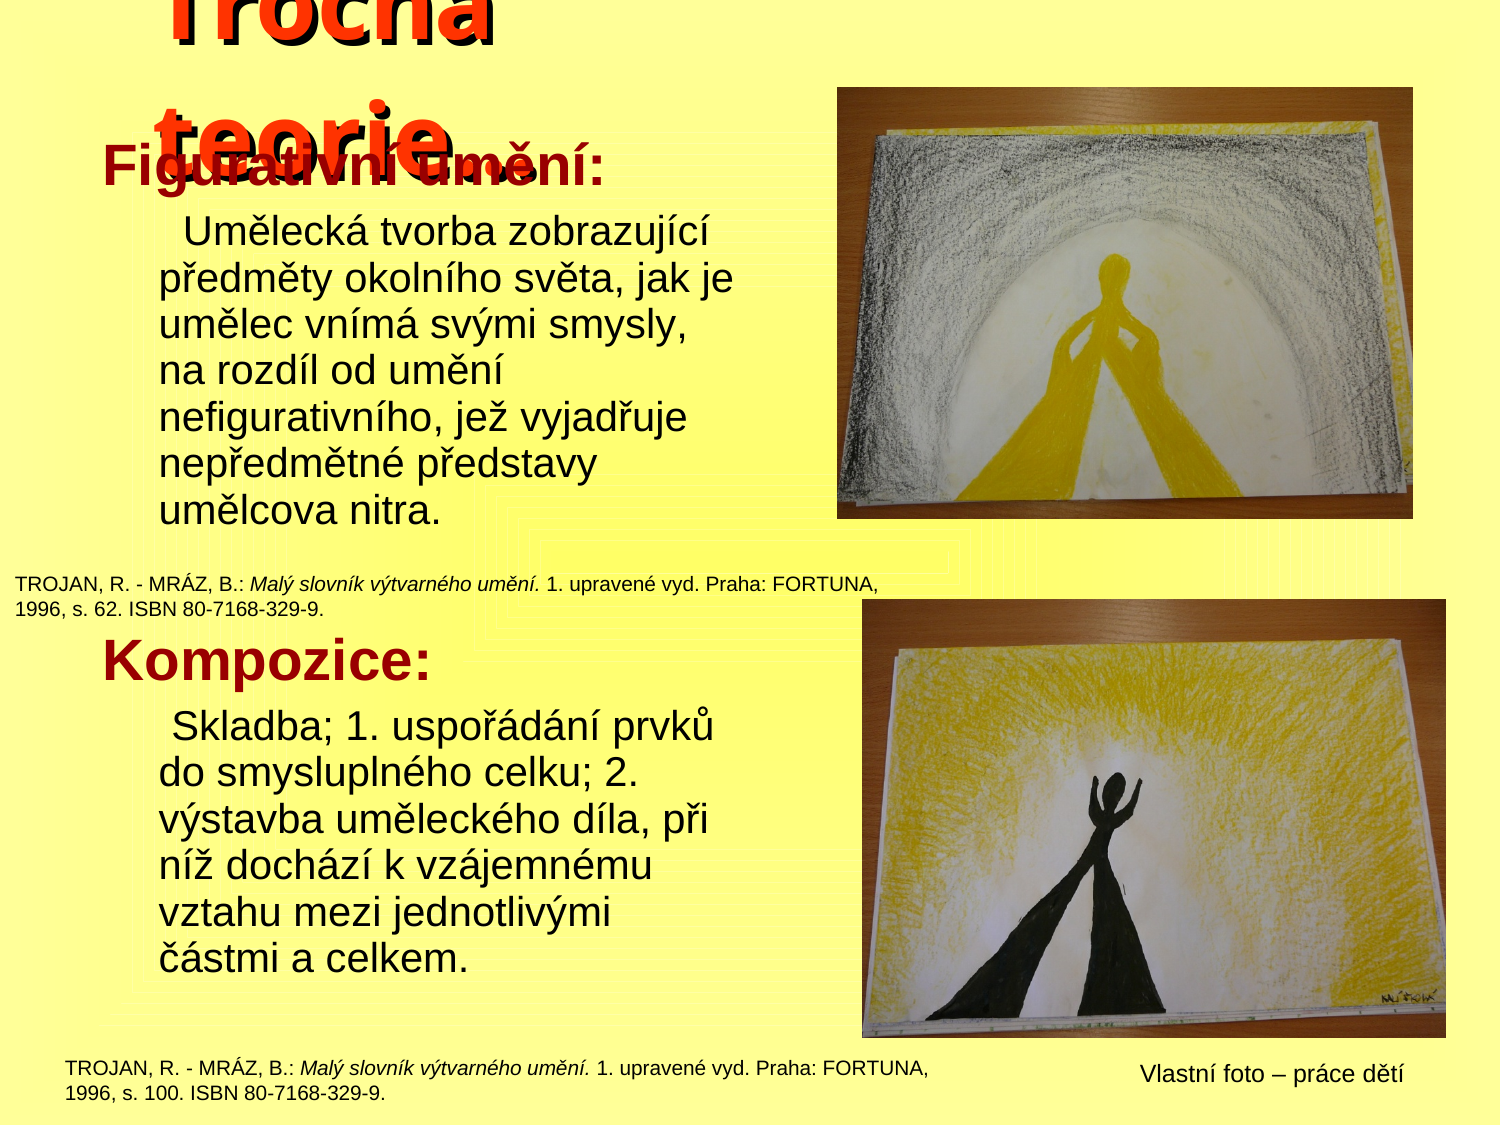

# Trocha teorie…
Figurativní umění:
 Umělecká tvorba zobrazující předměty okolního světa, jak je umělec vnímá svými smysly, na rozdíl od umění nefigurativního, jež vyjadřuje nepředmětné představy umělcova nitra.
Kompozice:
 Skladba; 1. uspořádání prvků do smysluplného celku; 2. výstavba uměleckého díla, při níž dochází k vzájemnému vztahu mezi jednotlivými částmi a celkem.
TROJAN, R. - MRÁZ, B.: Malý slovník výtvarného umění. 1. upravené vyd. Praha: FORTUNA, 1996, s. 62. ISBN 80-7168-329-9.
TROJAN, R. - MRÁZ, B.: Malý slovník výtvarného umění. 1. upravené vyd. Praha: FORTUNA, 1996, s. 100. ISBN 80-7168-329-9.
Vlastní foto – práce dětí